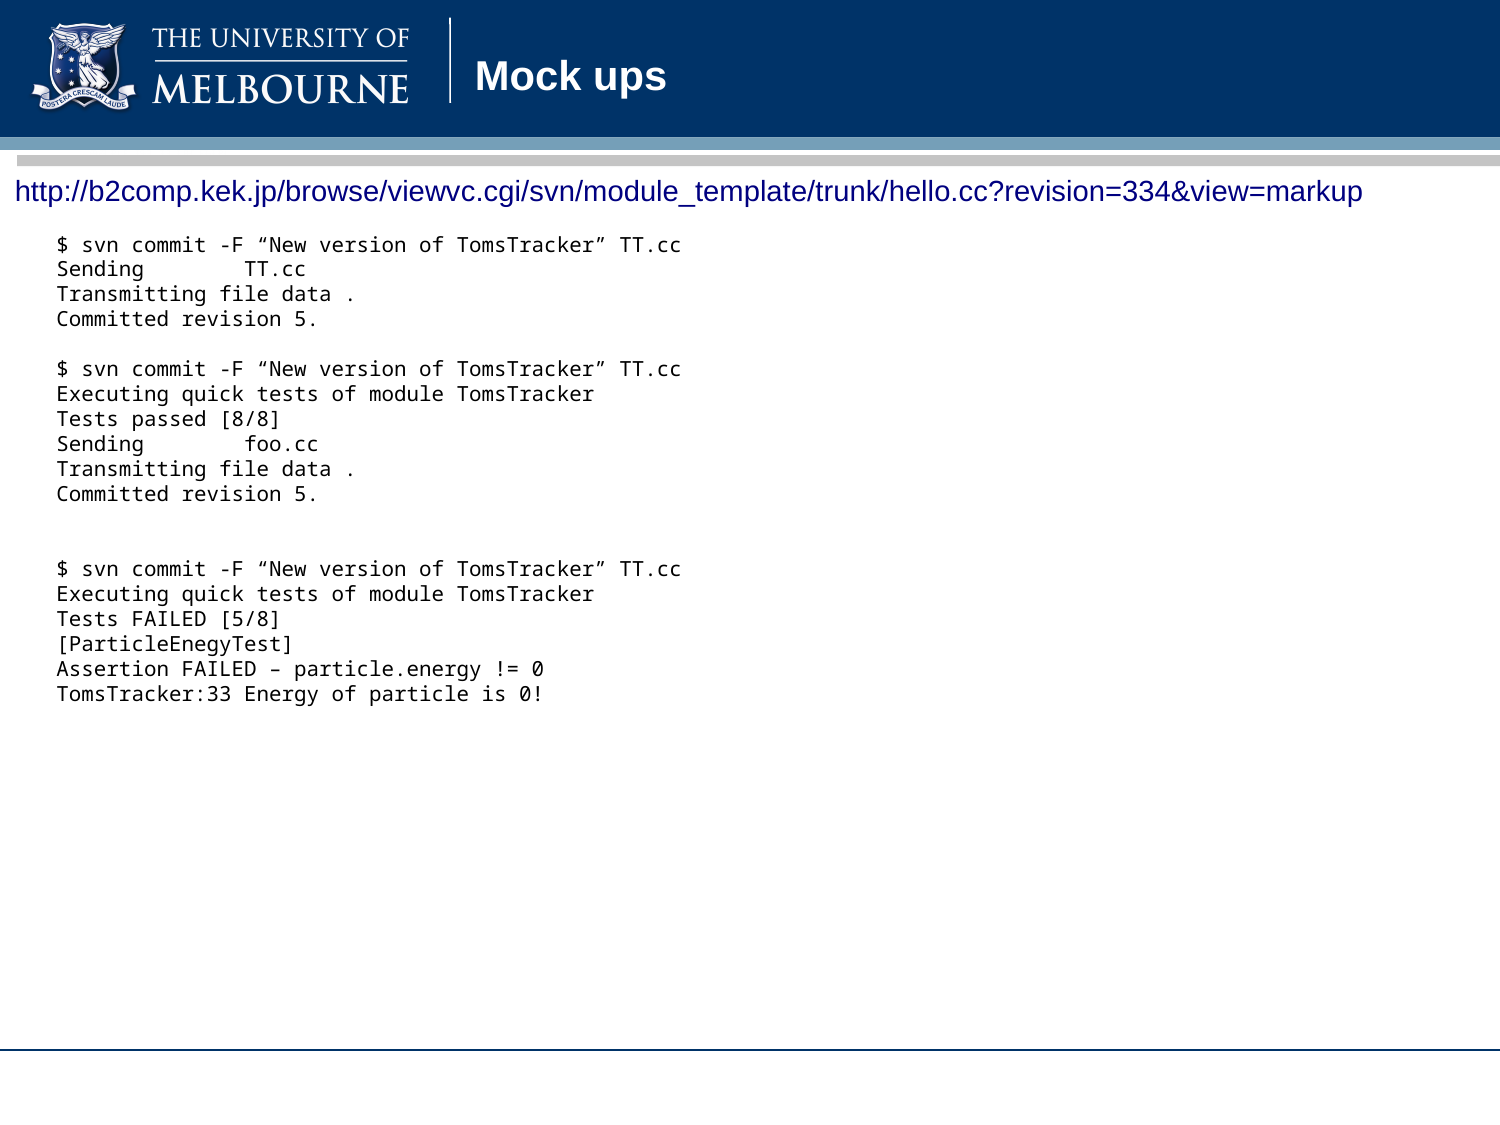

# Mock ups
http://b2comp.kek.jp/browse/viewvc.cgi/svn/module_template/trunk/hello.cc?revision=334&view=markup
$ svn commit -F “New version of TomsTracker” TT.cc
Sending TT.cc
Transmitting file data .
Committed revision 5.
$ svn commit -F “New version of TomsTracker” TT.cc
Executing quick tests of module TomsTracker
Tests passed [8/8]
Sending foo.cc
Transmitting file data .
Committed revision 5.
$ svn commit -F “New version of TomsTracker” TT.cc
Executing quick tests of module TomsTracker
Tests FAILED [5/8]
[ParticleEnegyTest]
Assertion FAILED – particle.energy != 0
TomsTracker:33 Energy of particle is 0!